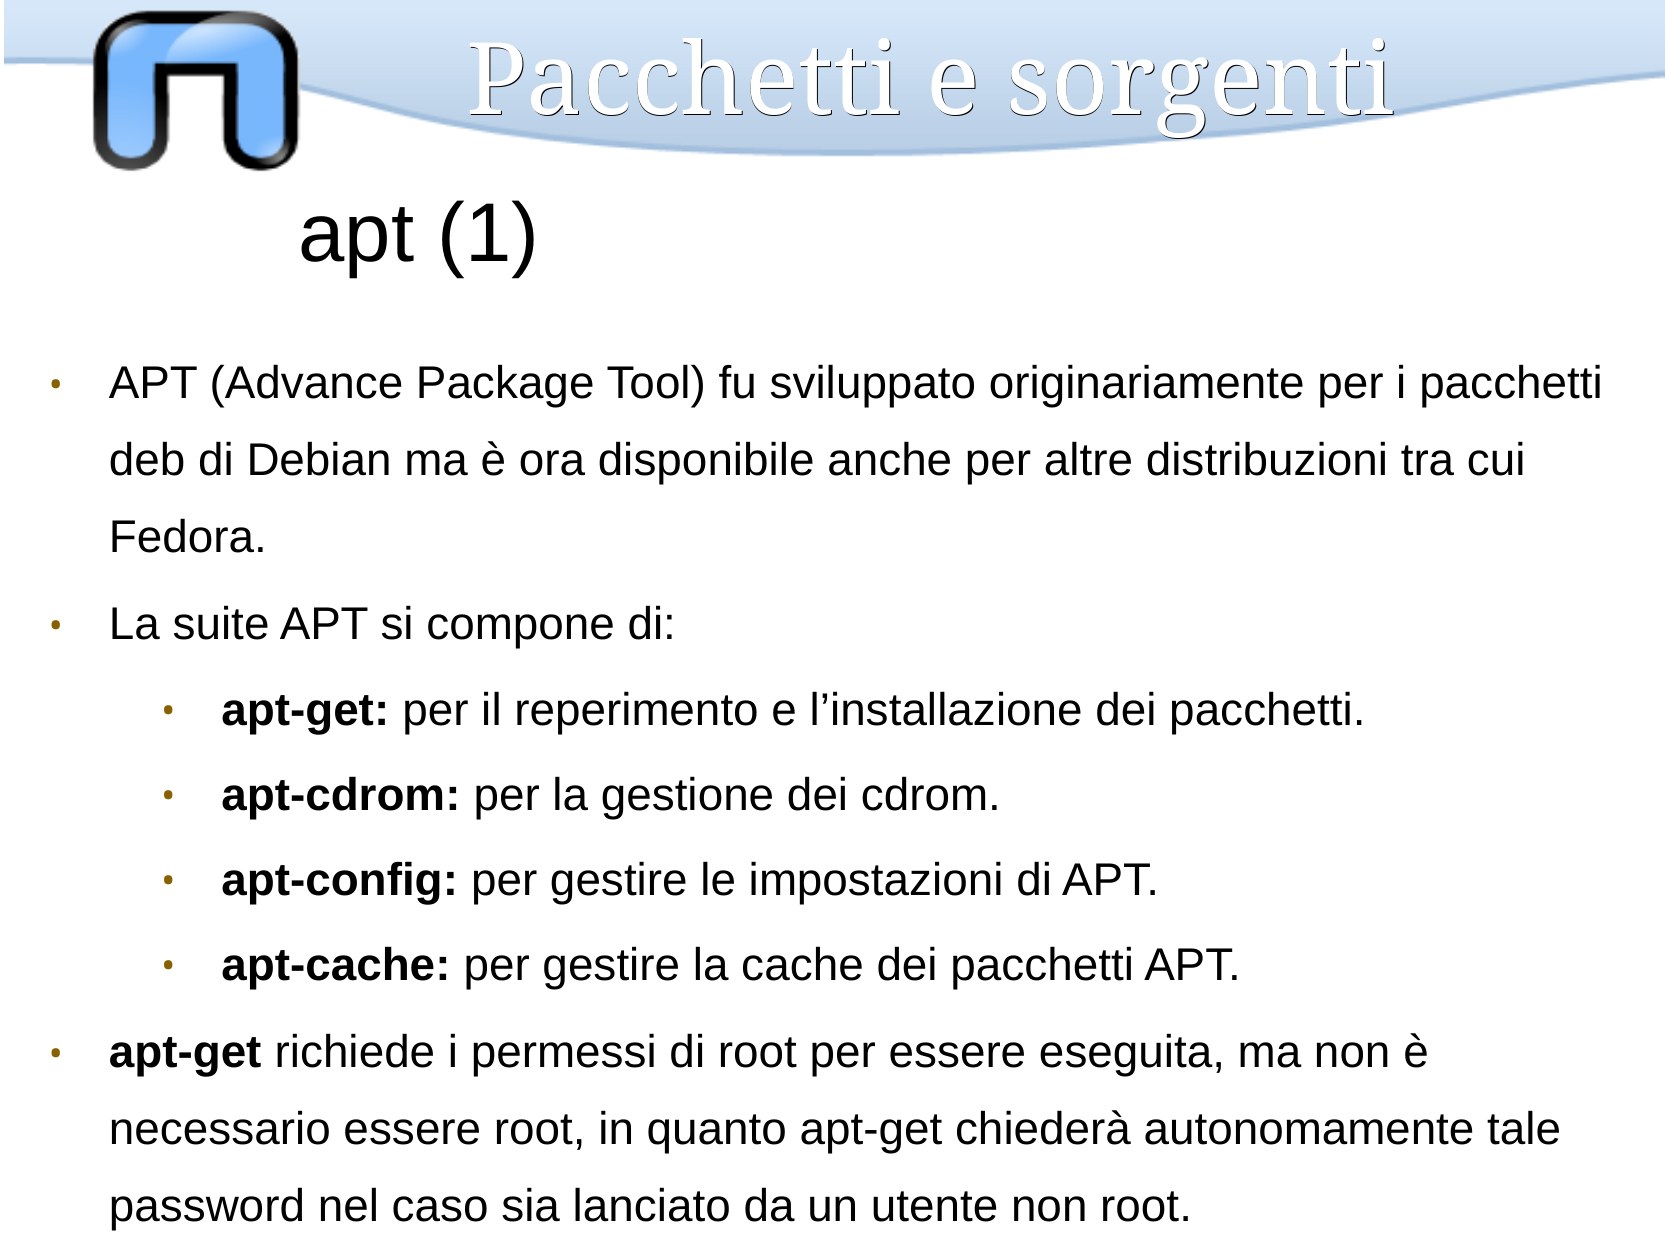

Pacchetti e sorgenti
# apt (1)
APT (Advance Package Tool) fu sviluppato originariamente per i pacchetti deb di Debian ma è ora disponibile anche per altre distribuzioni tra cui Fedora.
La suite APT si compone di:
apt-get: per il reperimento e l’installazione dei pacchetti.
apt-cdrom: per la gestione dei cdrom.
apt-config: per gestire le impostazioni di APT.
apt-cache: per gestire la cache dei pacchetti APT.
apt-get richiede i permessi di root per essere eseguita, ma non è necessario essere root, in quanto apt-get chiederà autonomamente tale password nel caso sia lanciato da un utente non root.